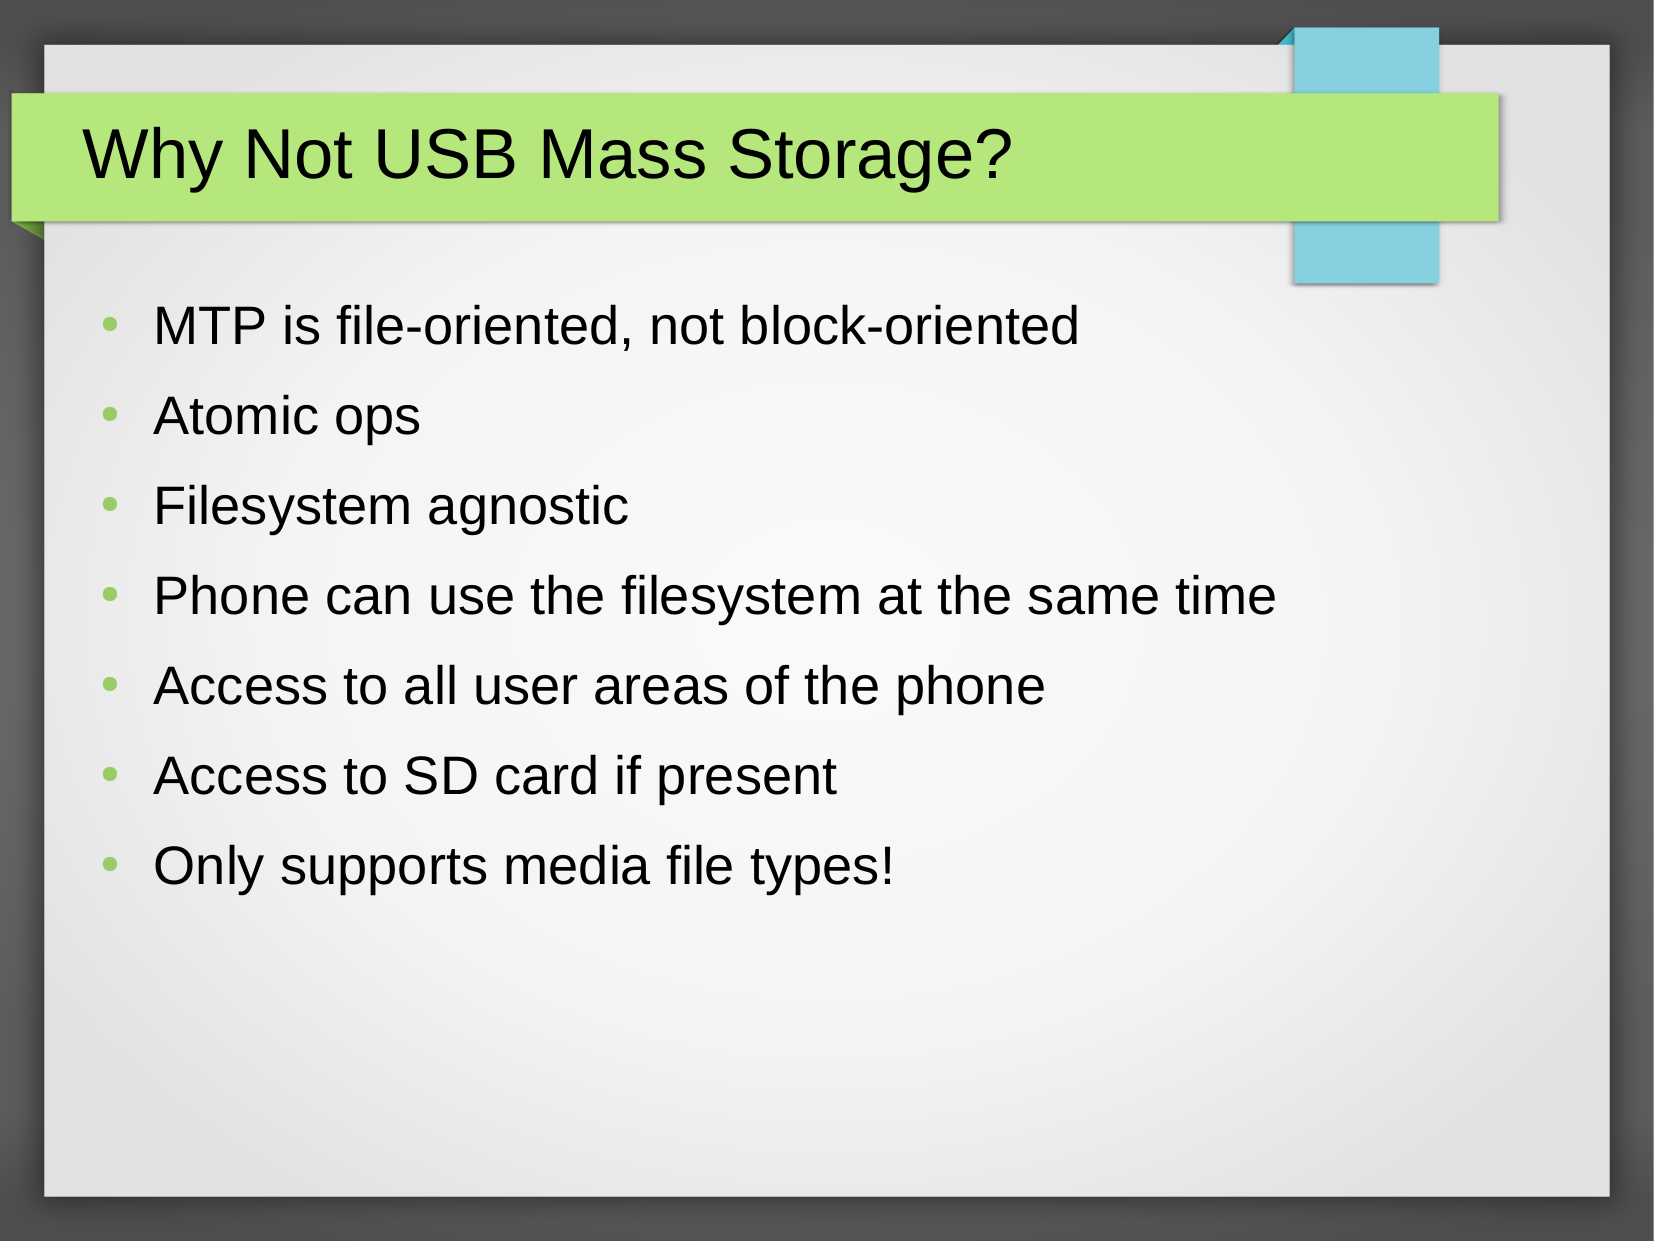

# Why Not USB Mass Storage?
MTP is file-oriented, not block-oriented
Atomic ops
Filesystem agnostic
Phone can use the filesystem at the same time
Access to all user areas of the phone
Access to SD card if present
Only supports media file types!